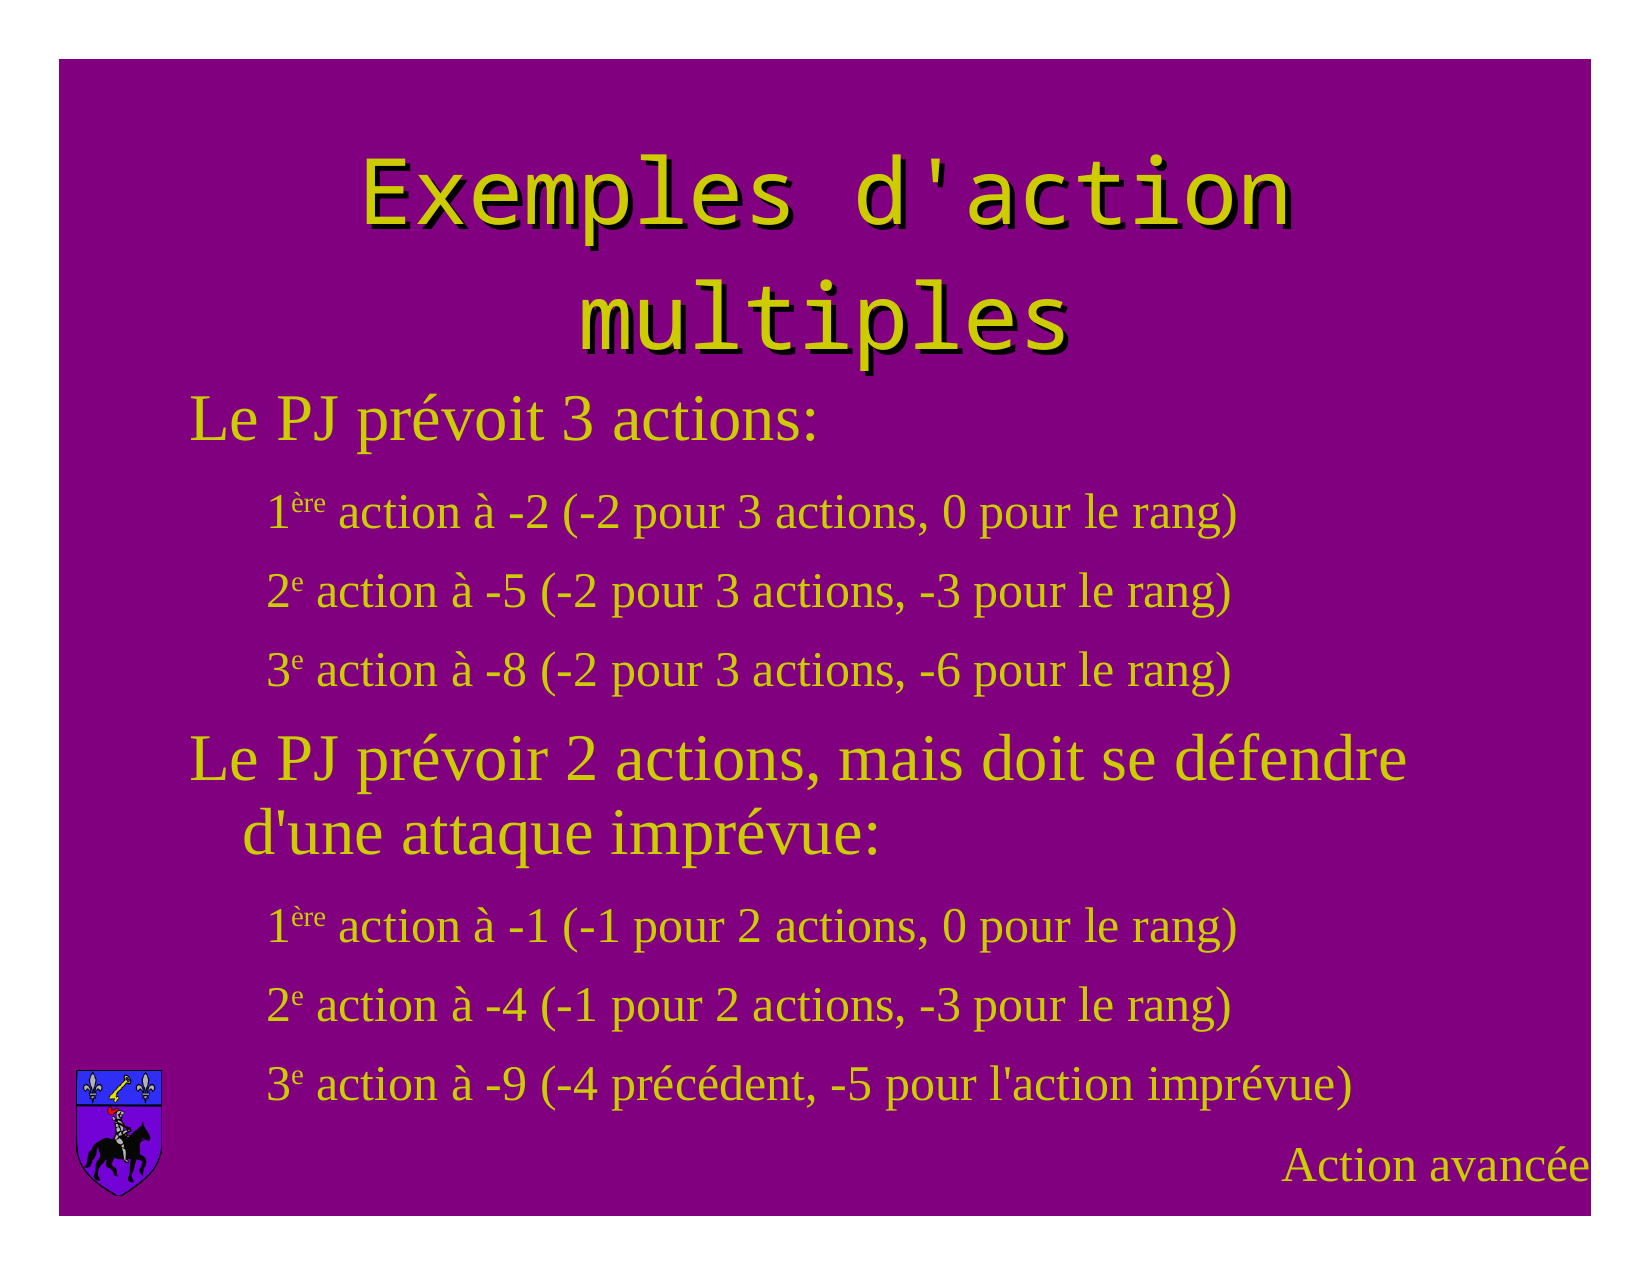

# Exemples d'action multiples
Le PJ prévoit 3 actions:
1ère action à -2 (-2 pour 3 actions, 0 pour le rang)
2e action à -5 (-2 pour 3 actions, -3 pour le rang)
3e action à -8 (-2 pour 3 actions, -6 pour le rang)
Le PJ prévoir 2 actions, mais doit se défendre d'une attaque imprévue:
1ère action à -1 (-1 pour 2 actions, 0 pour le rang)
2e action à -4 (-1 pour 2 actions, -3 pour le rang)
3e action à -9 (-4 précédent, -5 pour l'action imprévue)
Action avancée